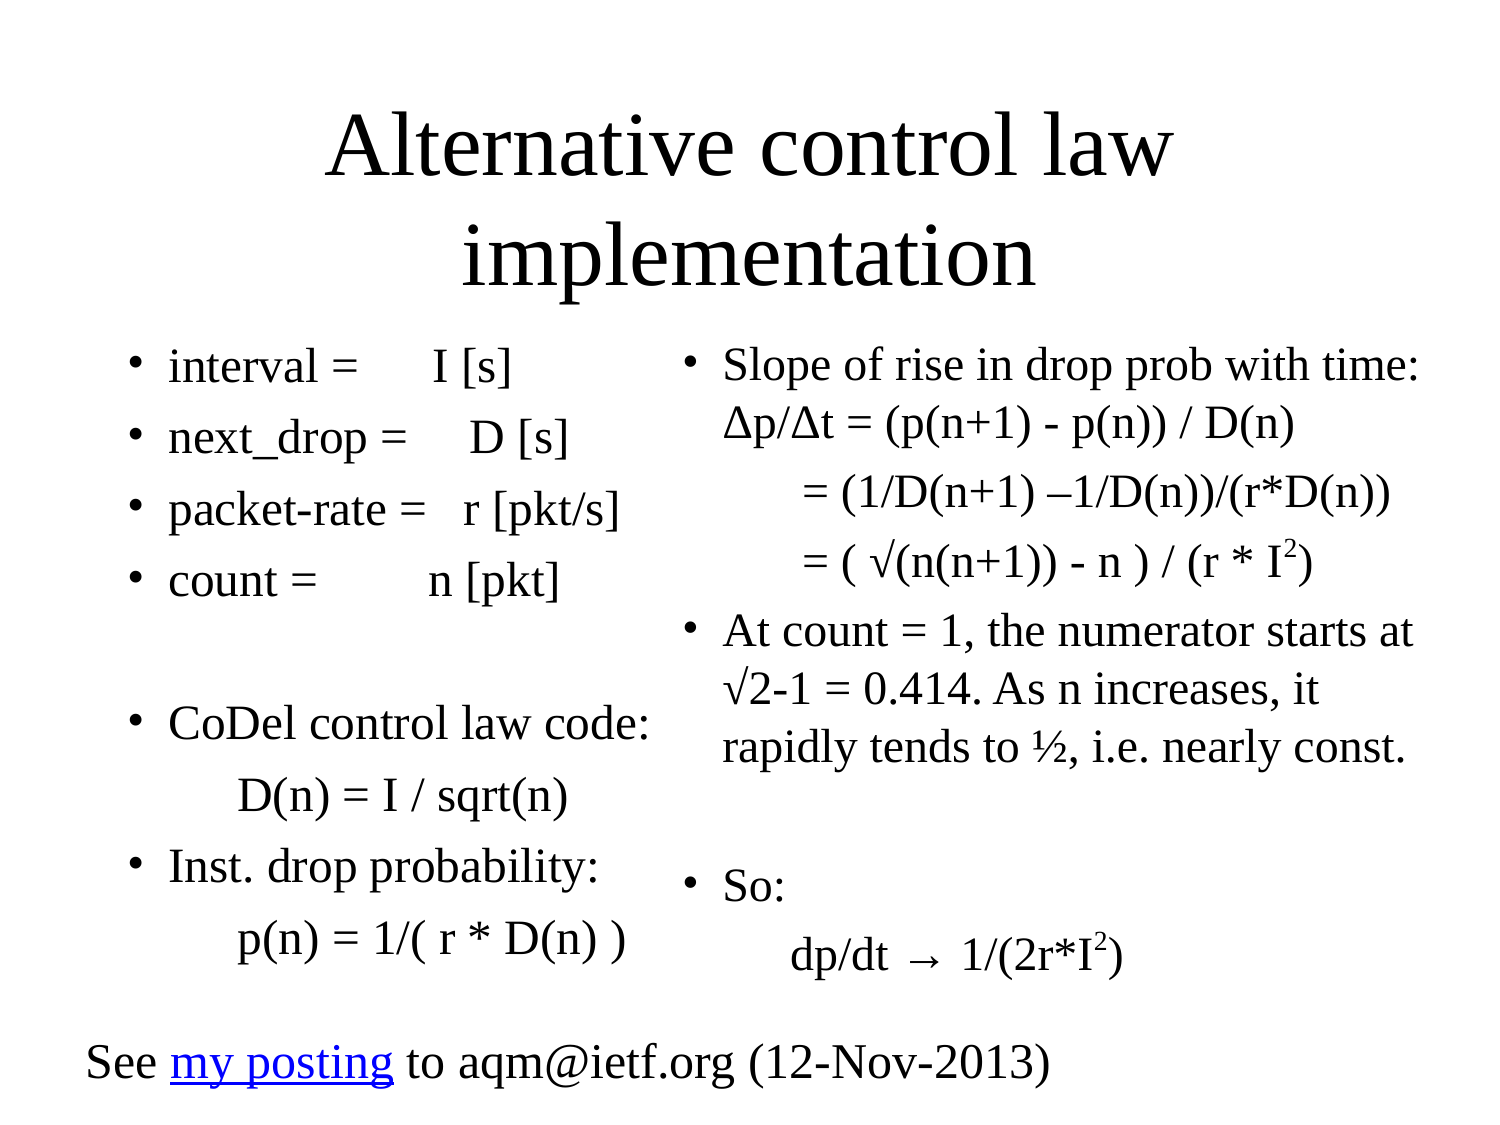

Alternative control law implementation
interval = I [s]
next_drop = D [s]
packet-rate = r [pkt/s]
count = n [pkt]
CoDel control law code:
 D(n) = I / sqrt(n)
Inst. drop probability:
 p(n) = 1/( r * D(n) )
Slope of rise in drop prob with time:
Δp/Δt = (p(n+1) - p(n)) / D(n)
 = (1/D(n+1) –1/D(n))/(r*D(n))
 = ( √(n(n+1)) - n ) / (r * I2)
At count = 1, the numerator starts at √2-1 = 0.414. As n increases, it rapidly tends to ½, i.e. nearly const.
So:
 dp/dt → 1/(2r*I2)
See my posting to aqm@ietf.org (12-Nov-2013)